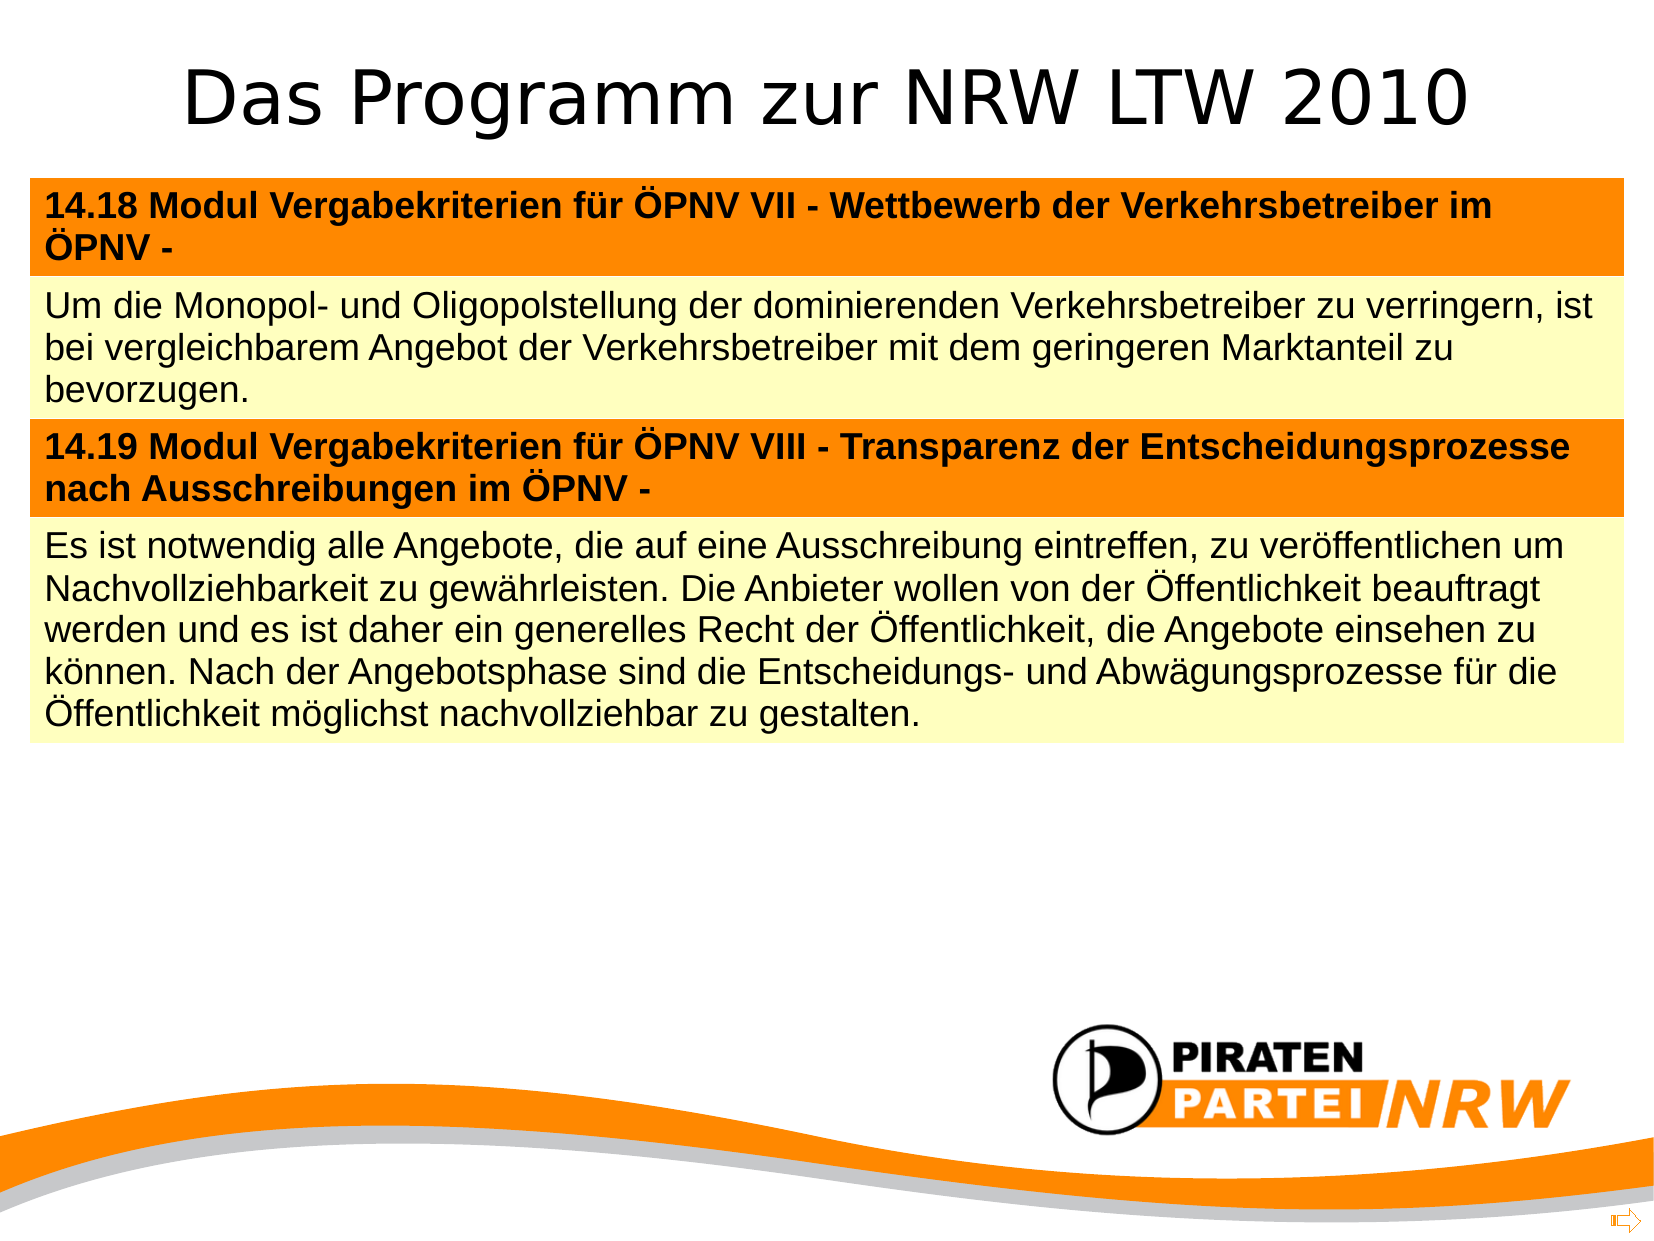

# Das Programm zur NRW LTW 2010
| 14.18 Modul Vergabekriterien für ÖPNV VII - Wettbewerb der Verkehrsbetreiber im ÖPNV - |
| --- |
| Um die Monopol- und Oligopolstellung der dominierenden Verkehrsbetreiber zu verringern, ist bei vergleichbarem Angebot der Verkehrsbetreiber mit dem geringeren Marktanteil zu bevorzugen. |
| 14.19 Modul Vergabekriterien für ÖPNV VIII - Transparenz der Entscheidungsprozesse nach Ausschreibungen im ÖPNV - |
| Es ist notwendig alle Angebote, die auf eine Ausschreibung eintreffen, zu veröffentlichen um Nachvollziehbarkeit zu gewährleisten. Die Anbieter wollen von der Öffentlichkeit beauftragt werden und es ist daher ein generelles Recht der Öffentlichkeit, die Angebote einsehen zu können. Nach der Angebotsphase sind die Entscheidungs- und Abwägungsprozesse für die Öffentlichkeit möglichst nachvollziehbar zu gestalten. |